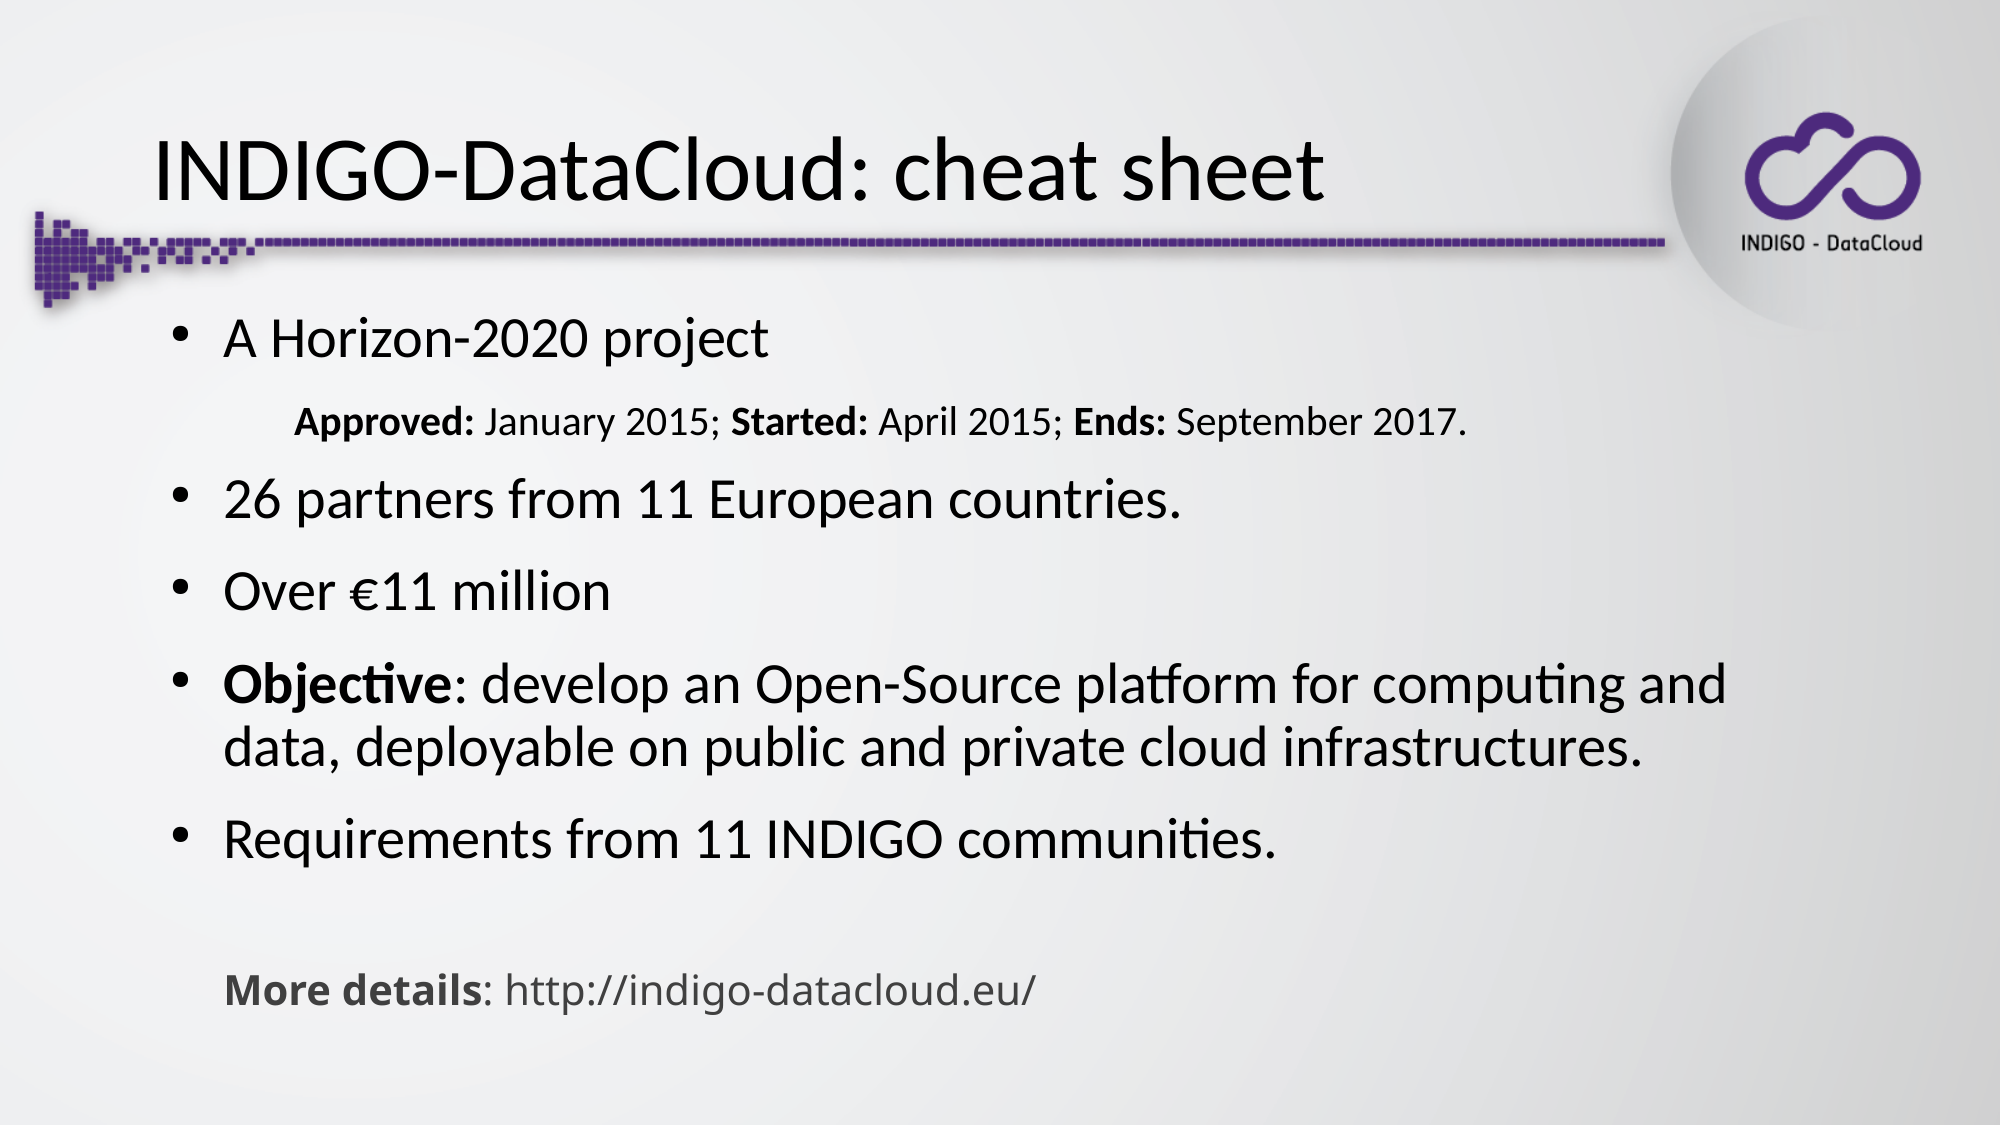

# INDIGO-DataCloud: cheat sheet
A Horizon-2020 project
Approved: January 2015; Started: April 2015; Ends: September 2017.
26 partners from 11 European countries.
Over €11 million
Objective: develop an Open-Source platform for computing and data, deployable on public and private cloud infrastructures.
Requirements from 11 INDIGO communities.
More details: http://indigo-datacloud.eu/